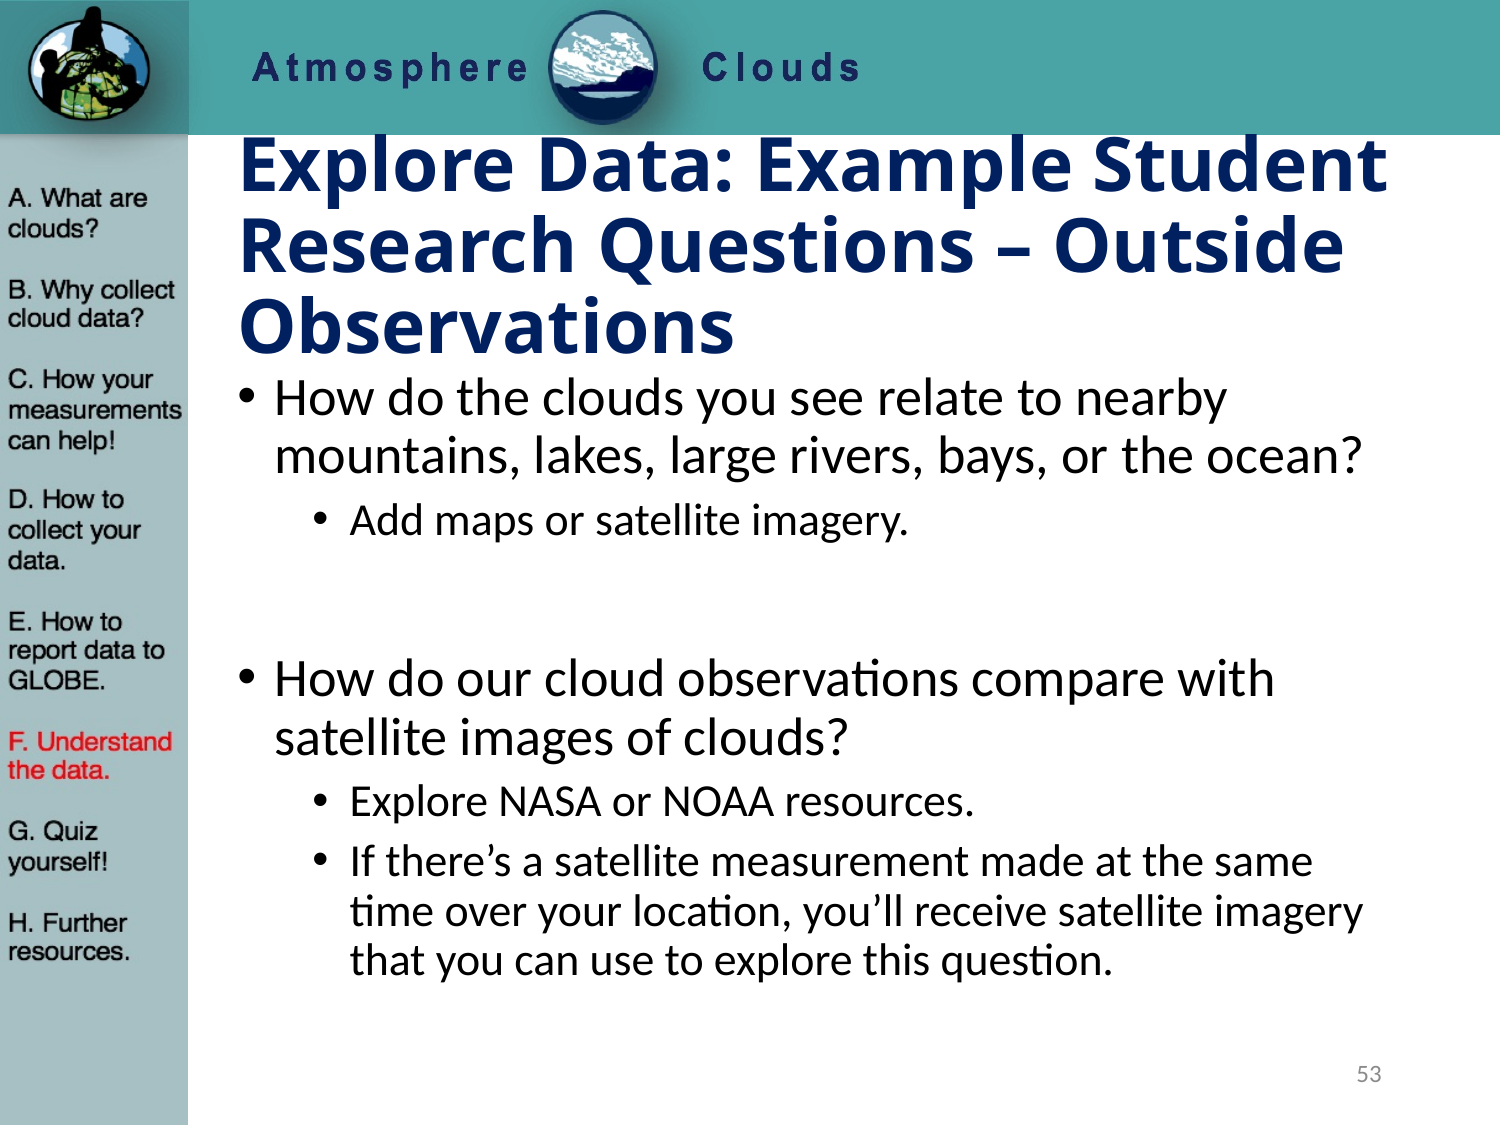

# Explore Data: Example Student Research Questions – Outside Observations
How do the clouds you see relate to nearby mountains, lakes, large rivers, bays, or the ocean?
Add maps or satellite imagery.
How do our cloud observations compare with satellite images of clouds?
Explore NASA or NOAA resources.
If there’s a satellite measurement made at the same time over your location, you’ll receive satellite imagery that you can use to explore this question.